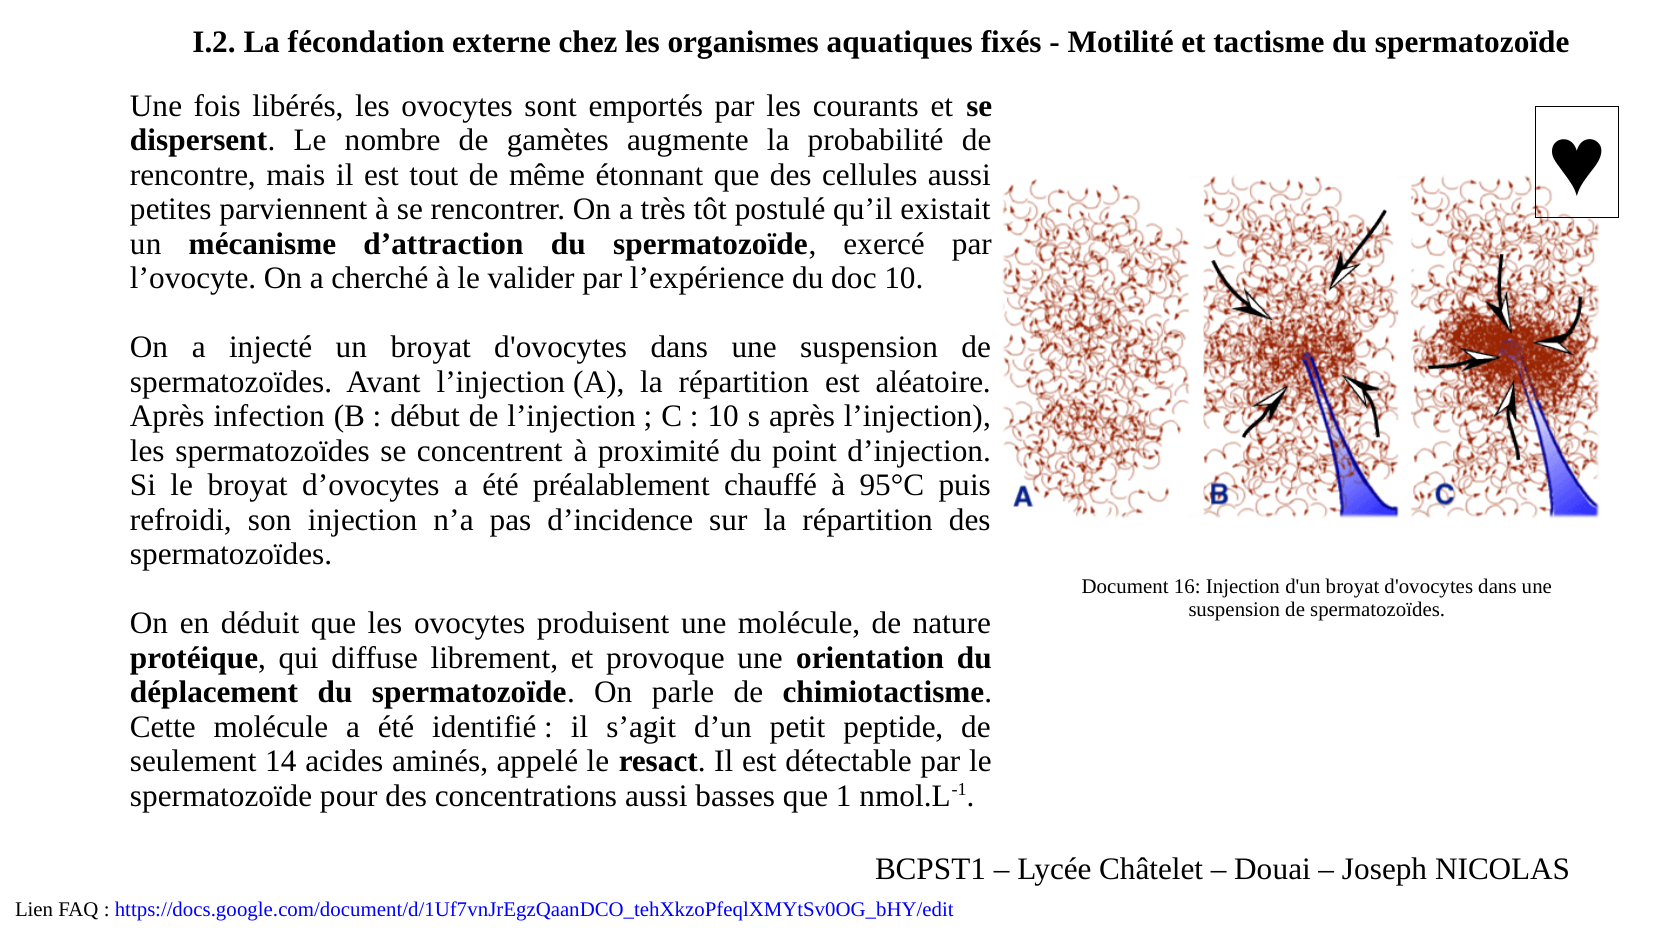

I.2. La fécondation externe chez les organismes aquatiques fixés - Motilité et tactisme du spermatozoïde
Une fois libérés, les ovocytes sont emportés par les courants et se dispersent. Le nombre de gamètes augmente la probabilité de rencontre, mais il est tout de même étonnant que des cellules aussi petites parviennent à se rencontrer. On a très tôt postulé qu’il existait un mécanisme d’attraction du spermatozoïde, exercé par l’ovocyte. On a cherché à le valider par l’expérience du doc 10.
On a injecté un broyat d'ovocytes dans une suspension de spermatozoïdes. Avant l’injection (A), la répartition est aléatoire. Après infection (B : début de l’injection ; C : 10 s après l’injection), les spermatozoïdes se concentrent à proximité du point d’injection. Si le broyat d’ovocytes a été préalablement chauffé à 95°C puis refroidi, son injection n’a pas d’incidence sur la répartition des spermatozoïdes.
On en déduit que les ovocytes produisent une molécule, de nature protéique, qui diffuse librement, et provoque une orientation du déplacement du spermatozoïde. On parle de chimiotactisme. Cette molécule a été identifié : il s’agit d’un petit peptide, de seulement 14 acides aminés, appelé le resact. Il est détectable par le spermatozoïde pour des concentrations aussi basses que 1 nmol.L-1.
♥
Document 16: Injection d'un broyat d'ovocytes dans une suspension de spermatozoïdes.
BCPST1 – Lycée Châtelet – Douai – Joseph NICOLAS
Lien FAQ : https://docs.google.com/document/d/1Uf7vnJrEgzQaanDCO_tehXkzoPfeqlXMYtSv0OG_bHY/edit